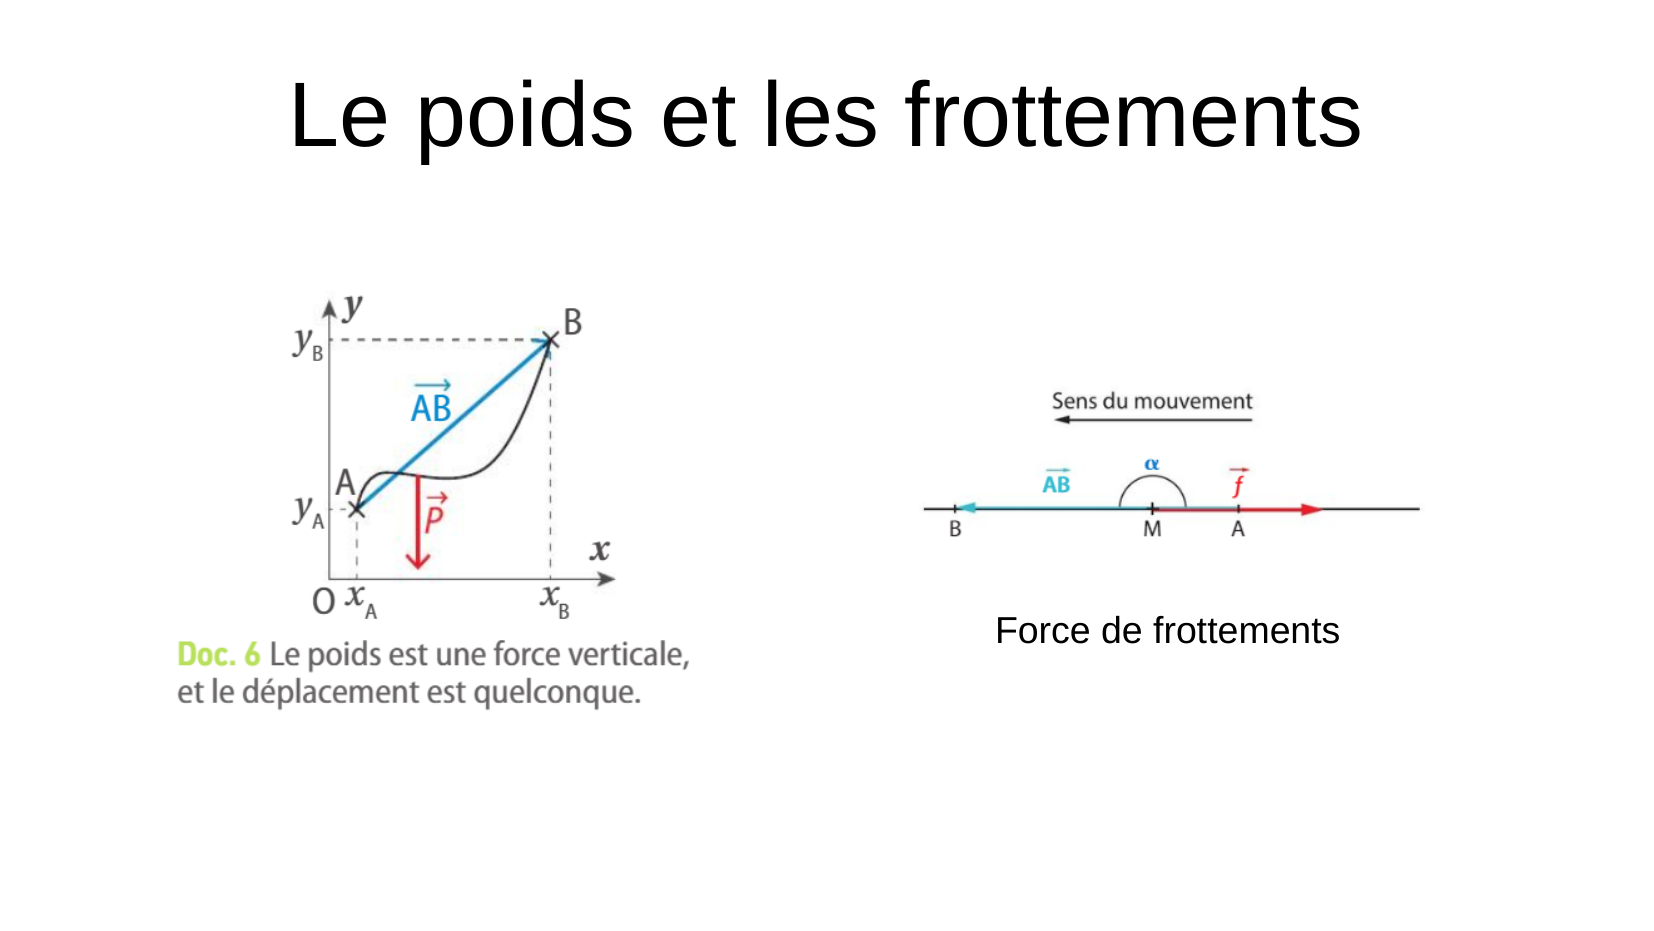

# Le poids et les frottements
Force de frottements